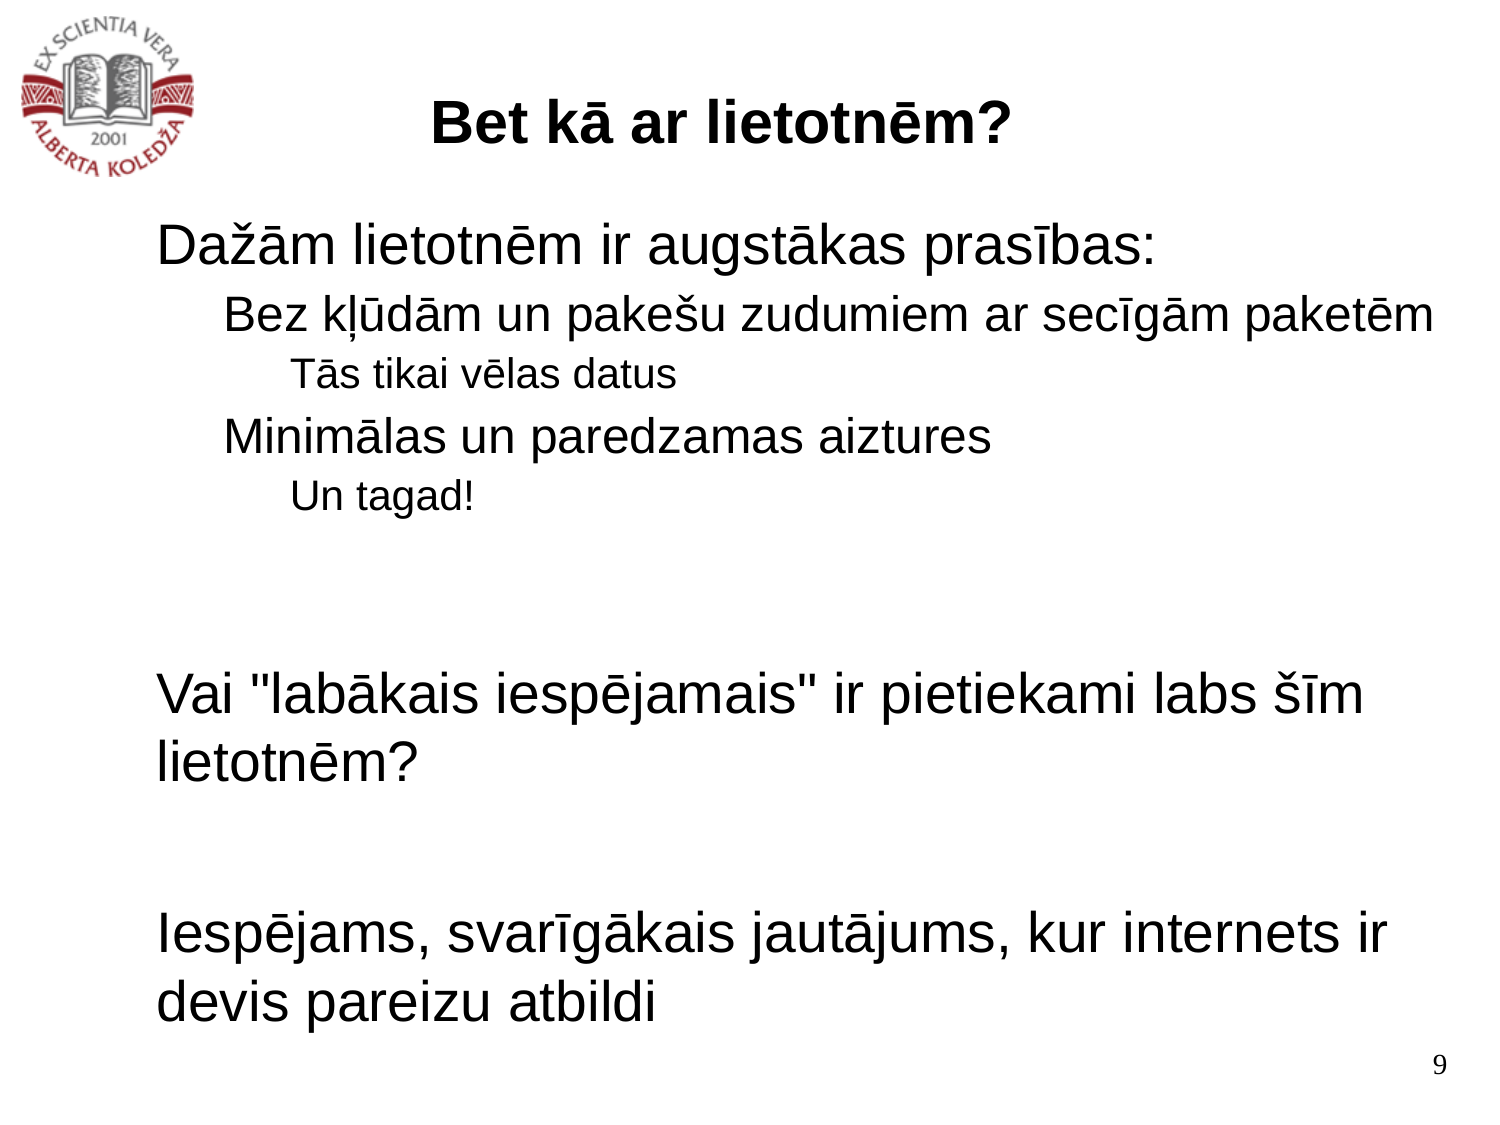

# Bet kā ar lietotnēm?
Dažām lietotnēm ir augstākas prasības:
Bez kļūdām un pakešu zudumiem ar secīgām paketēm
Tās tikai vēlas datus
Minimālas un paredzamas aiztures
Un tagad!
Vai "labākais iespējamais" ir pietiekami labs šīm lietotnēm?
Iespējams, svarīgākais jautājums, kur internets ir devis pareizu atbildi